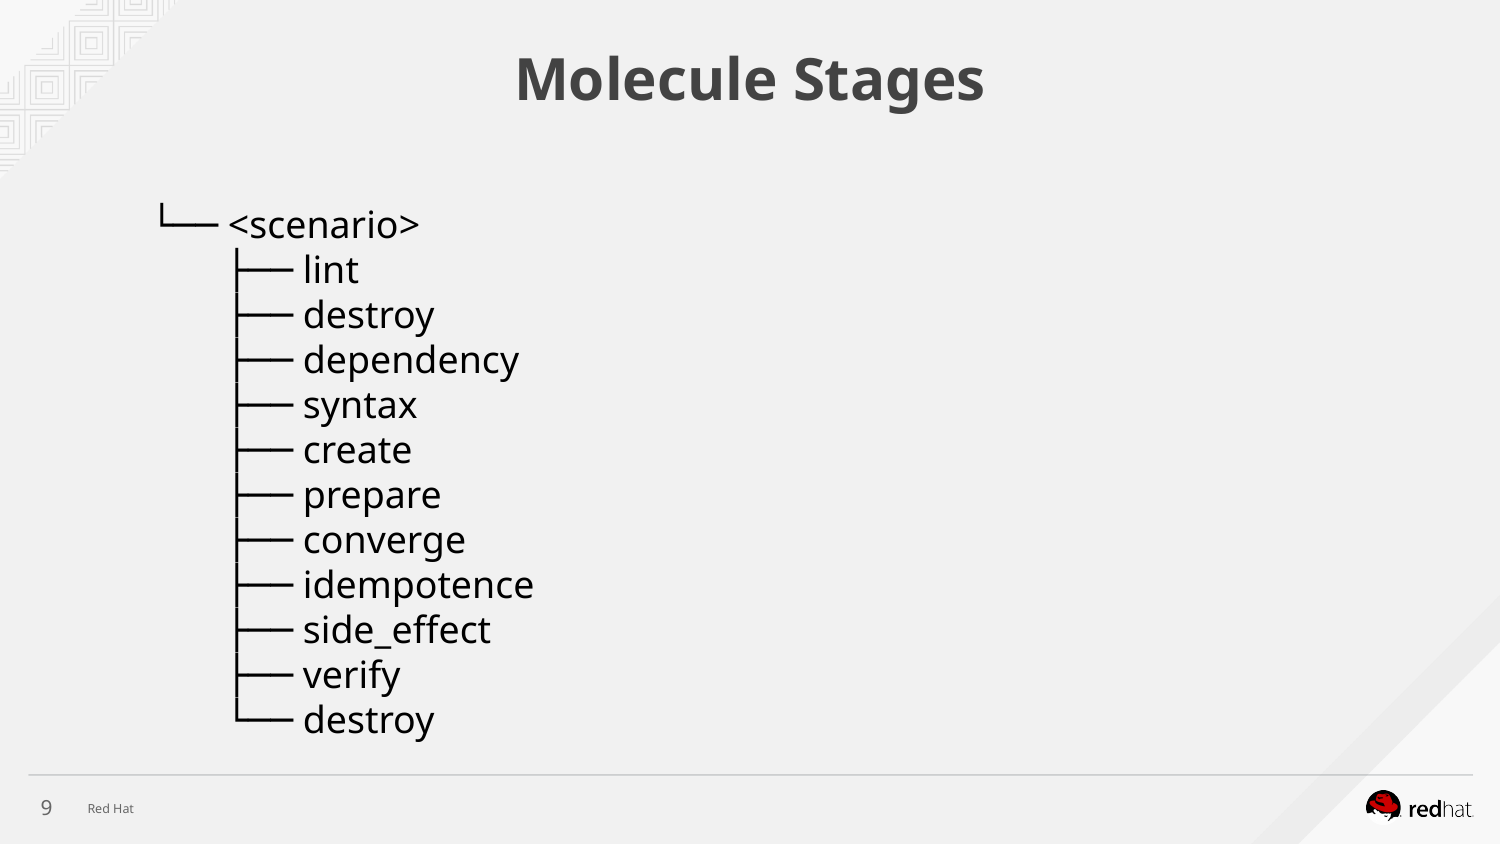

Molecule Stages
# └── <scenario>
	├── lint
	├── destroy
	├── dependency
	├── syntax
	├── create
	├── prepare
	├── converge
	├── idempotence
	├── side_effect
	├── verify
	└── destroy